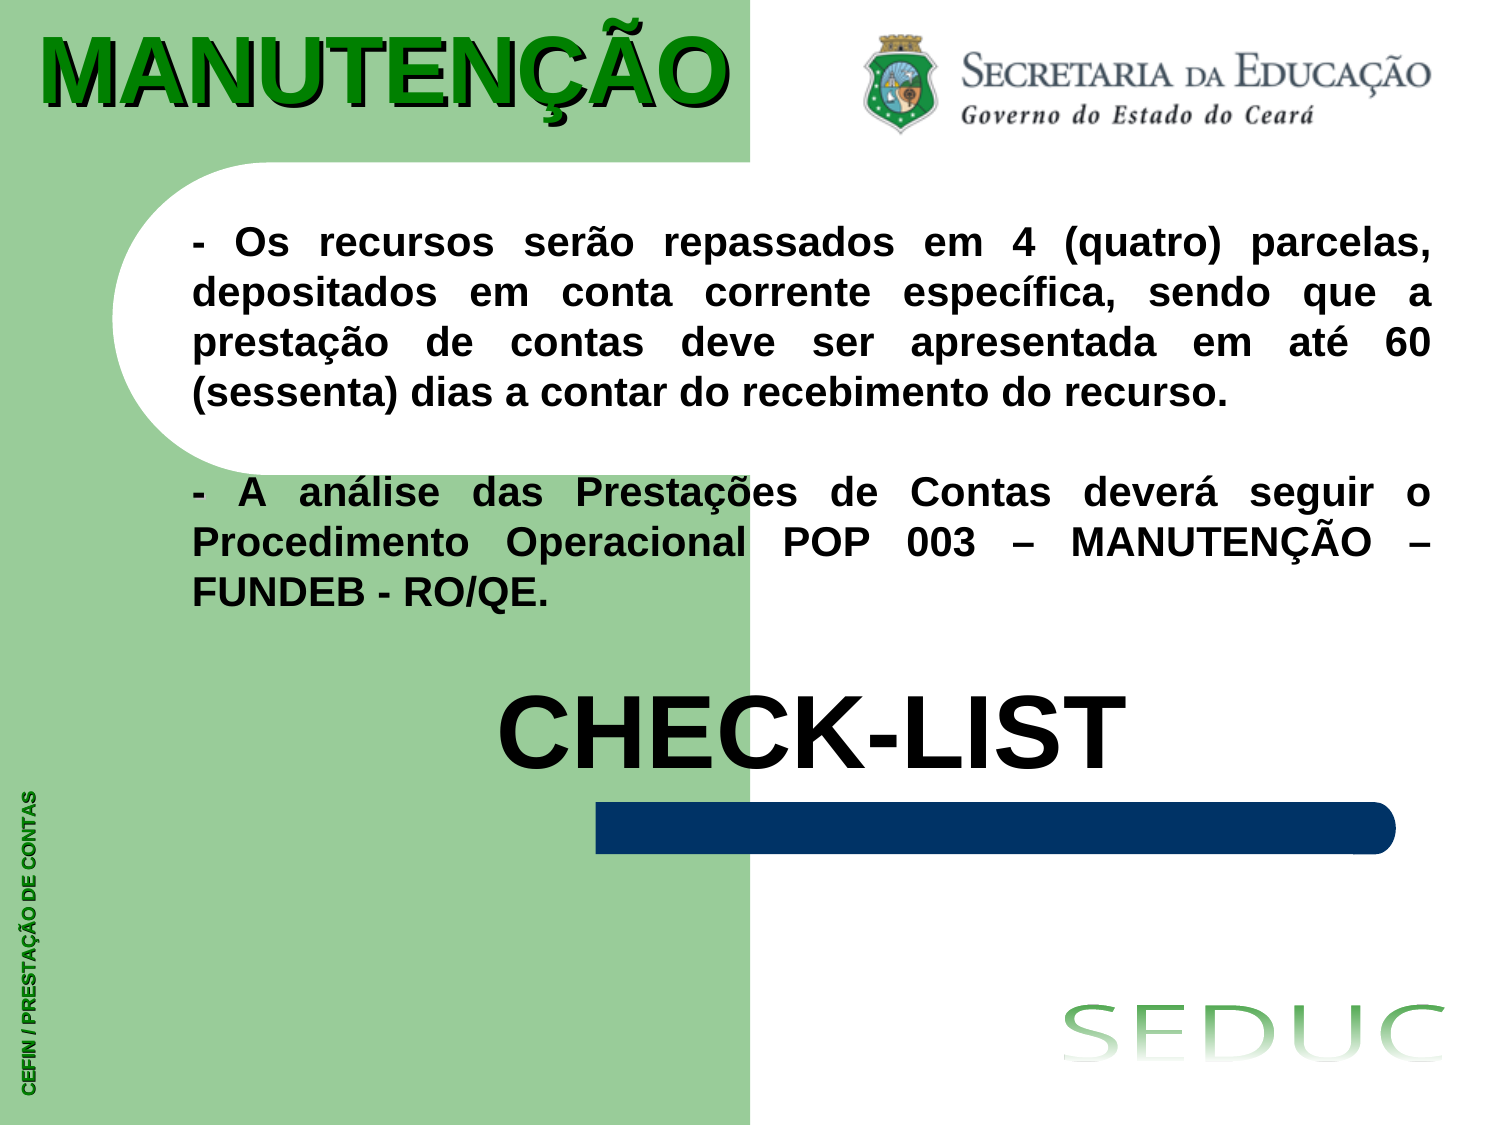

MANUTENÇÃO
- Os recursos serão repassados em 4 (quatro) parcelas, depositados em conta corrente específica, sendo que a prestação de contas deve ser apresentada em até 60 (sessenta) dias a contar do recebimento do recurso.
- A análise das Prestações de Contas deverá seguir o Procedimento Operacional POP 003 – MANUTENÇÃO – FUNDEB - RO/QE.
CHECK-LIST
 CEFIN / PRESTAÇÃO DE CONTAS
SEDUC